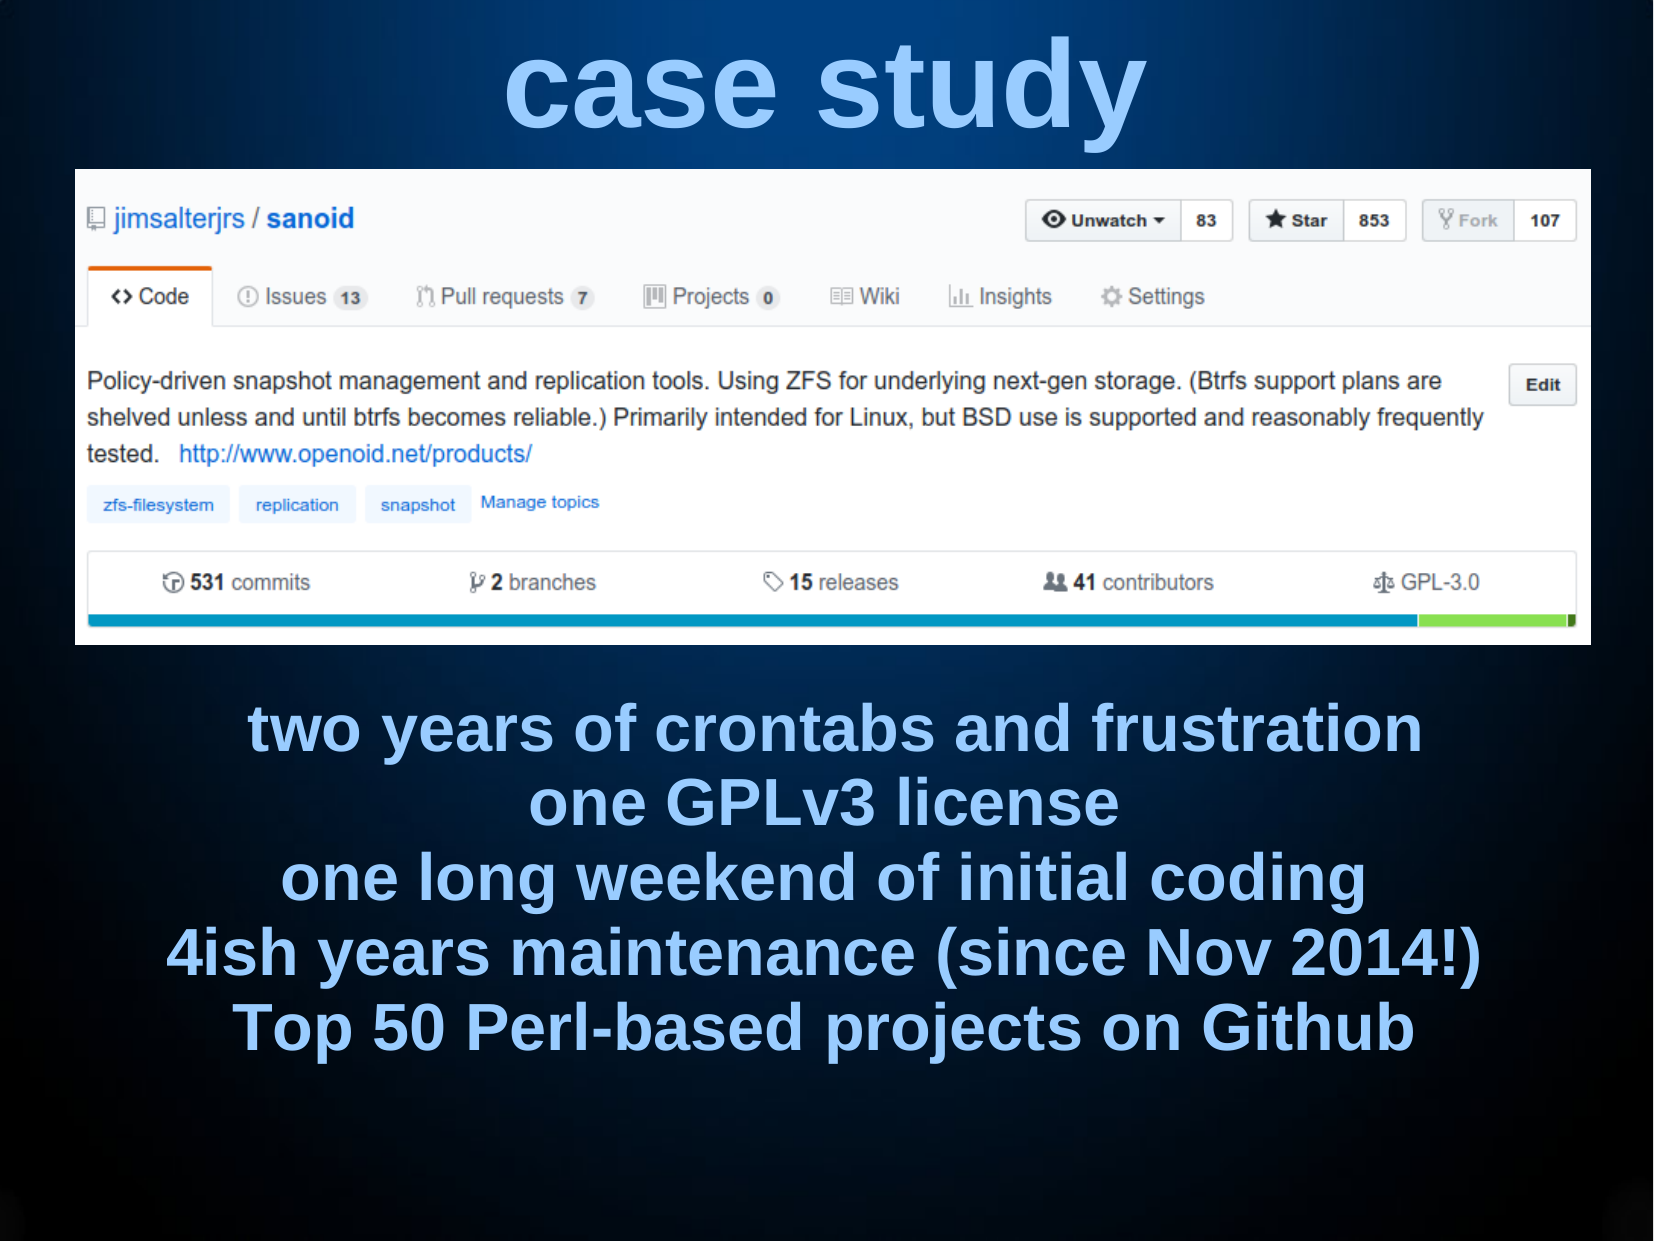

# case study
two years of crontabs and frustration
one GPLv3 license
one long weekend of initial coding
4ish years maintenance (since Nov 2014!)
Top 50 Perl-based projects on Github